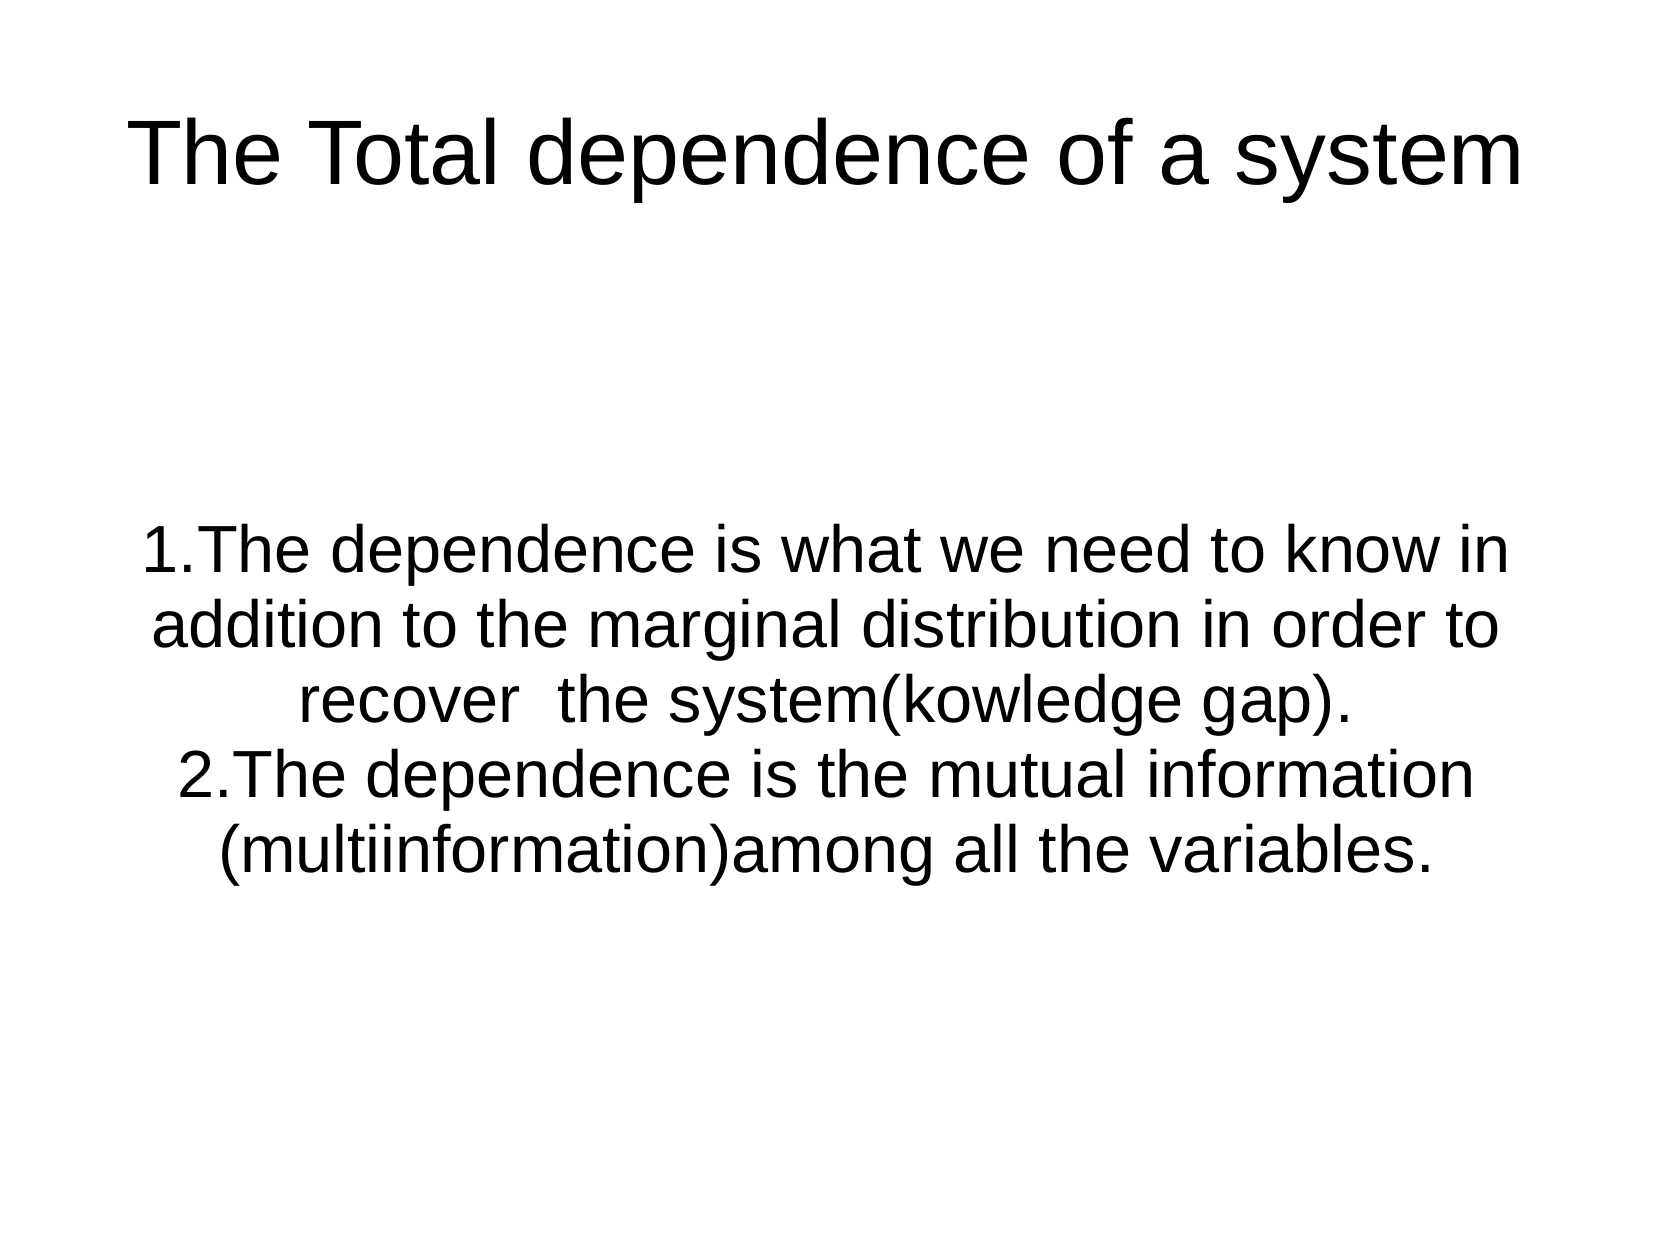

# The Total dependence of a system
1.The dependence is what we need to know in addition to the marginal distribution in order to recover the system(kowledge gap).
2.The dependence is the mutual information (multiinformation)among all the variables.